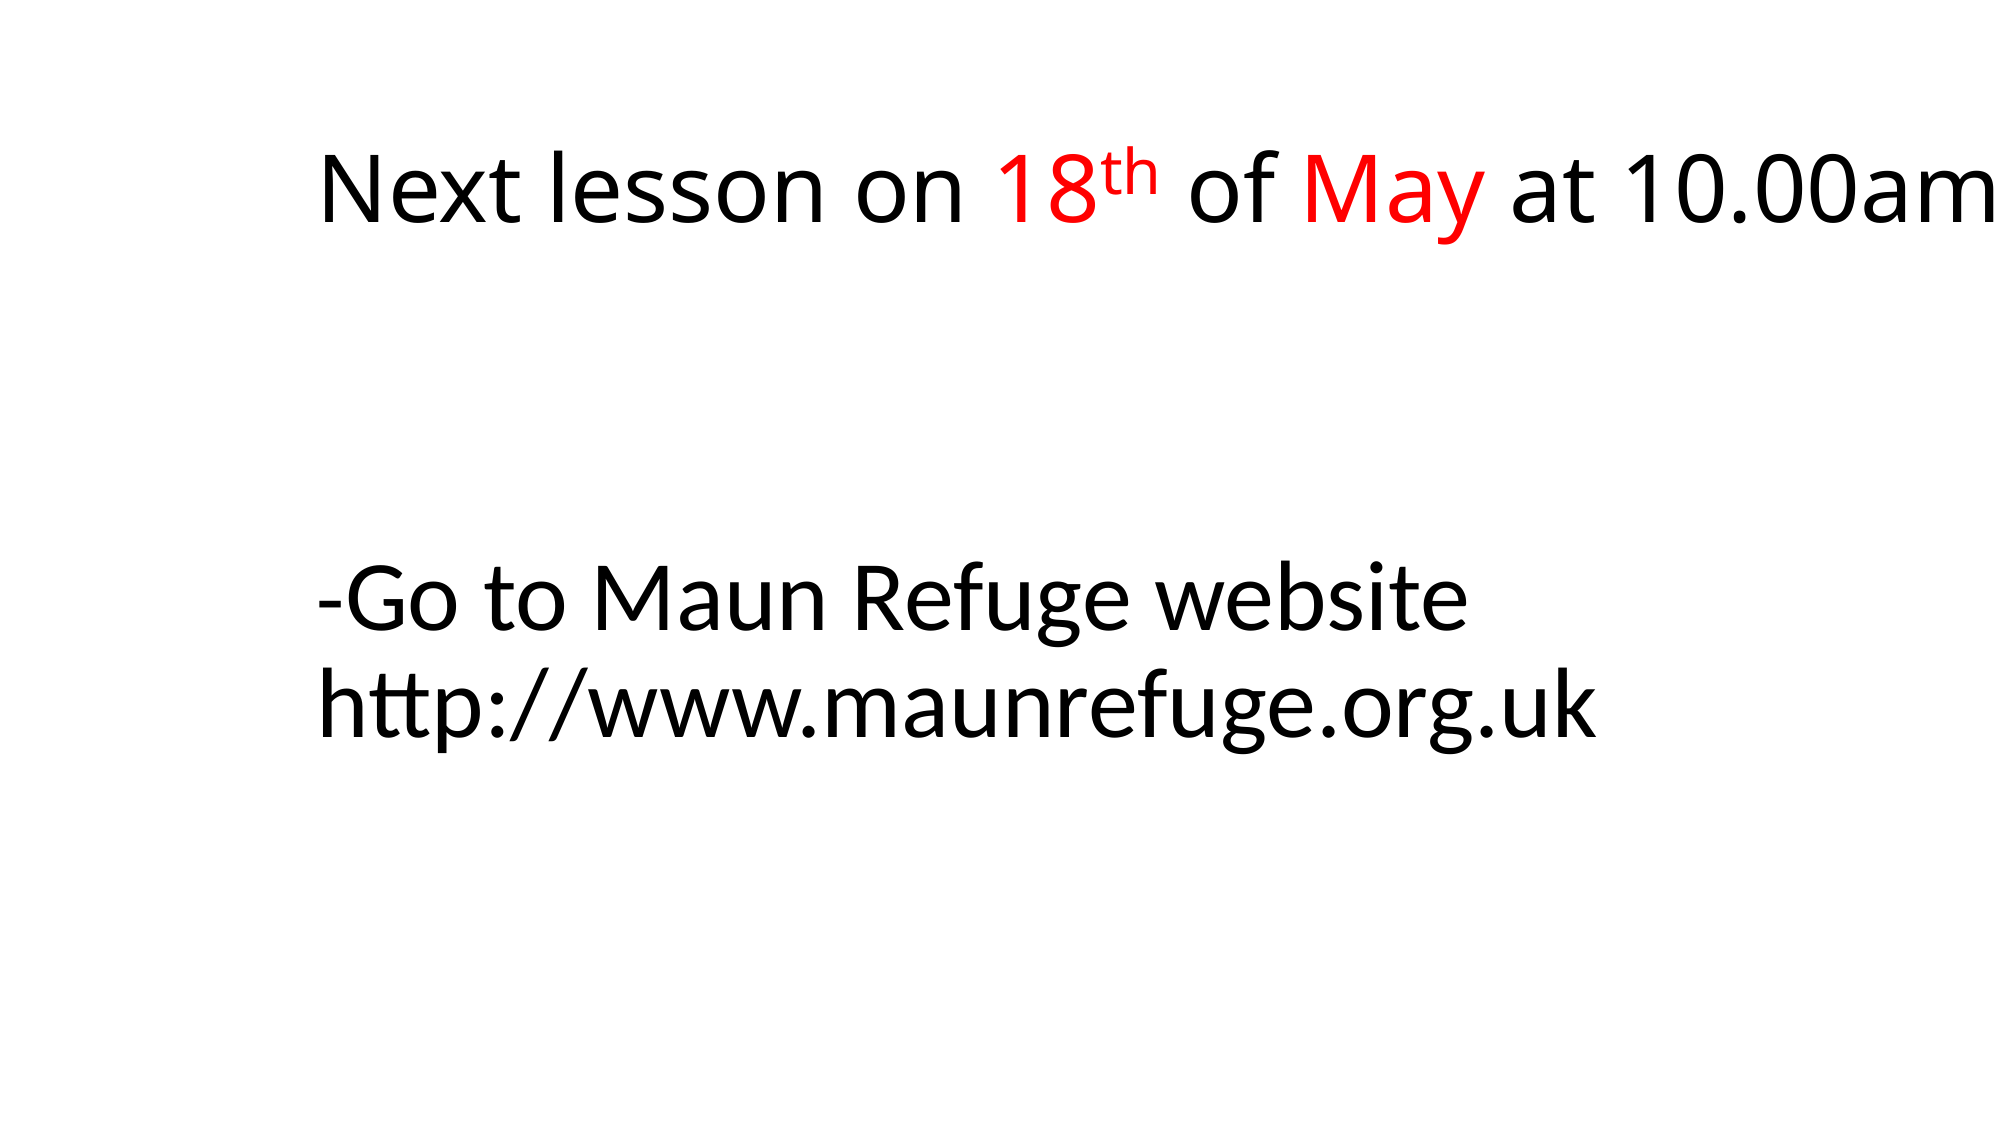

# Next lesson on 18th of May at 10.00am
-Go to Maun Refuge website http://www.maunrefuge.org.uk